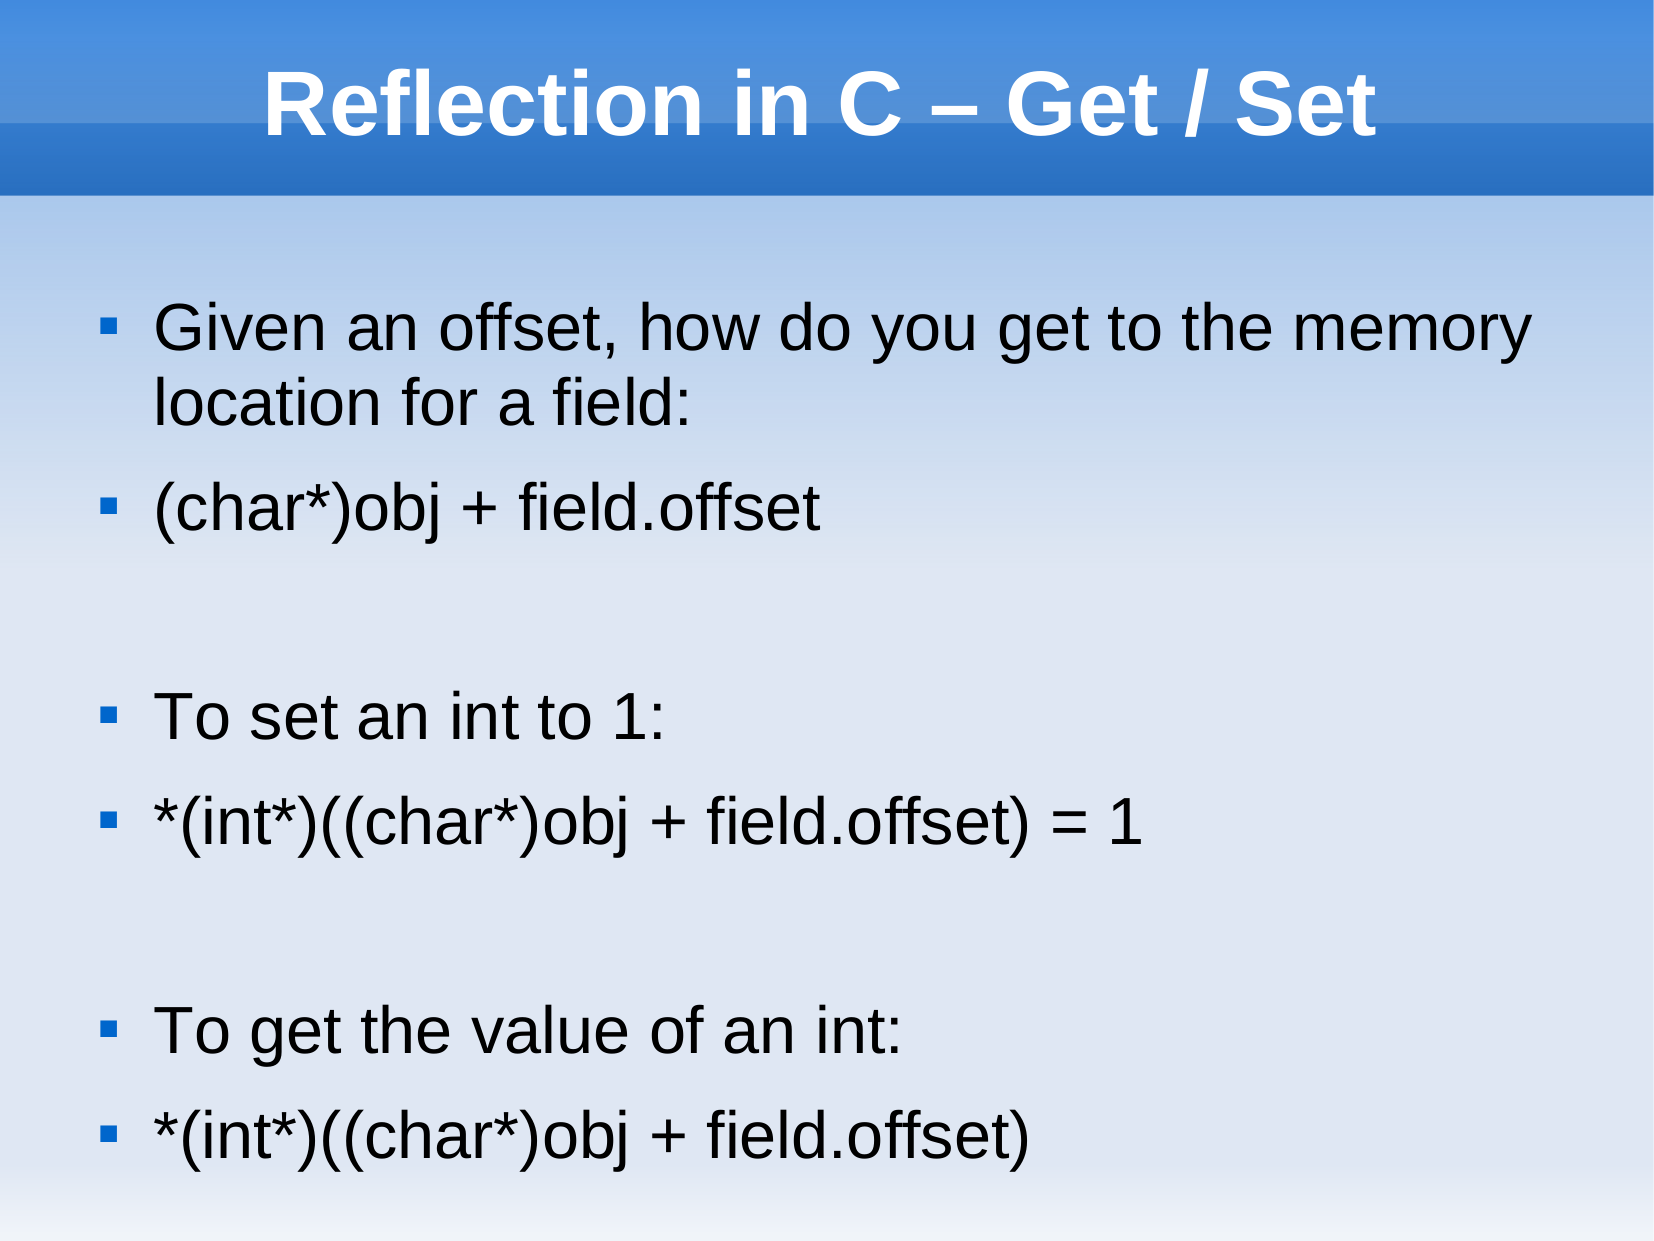

# Reflection in C – Get / Set
Given an offset, how do you get to the memory location for a field:
(char*)obj + field.offset
To set an int to 1:
*(int*)((char*)obj + field.offset) = 1
To get the value of an int:
*(int*)((char*)obj + field.offset)